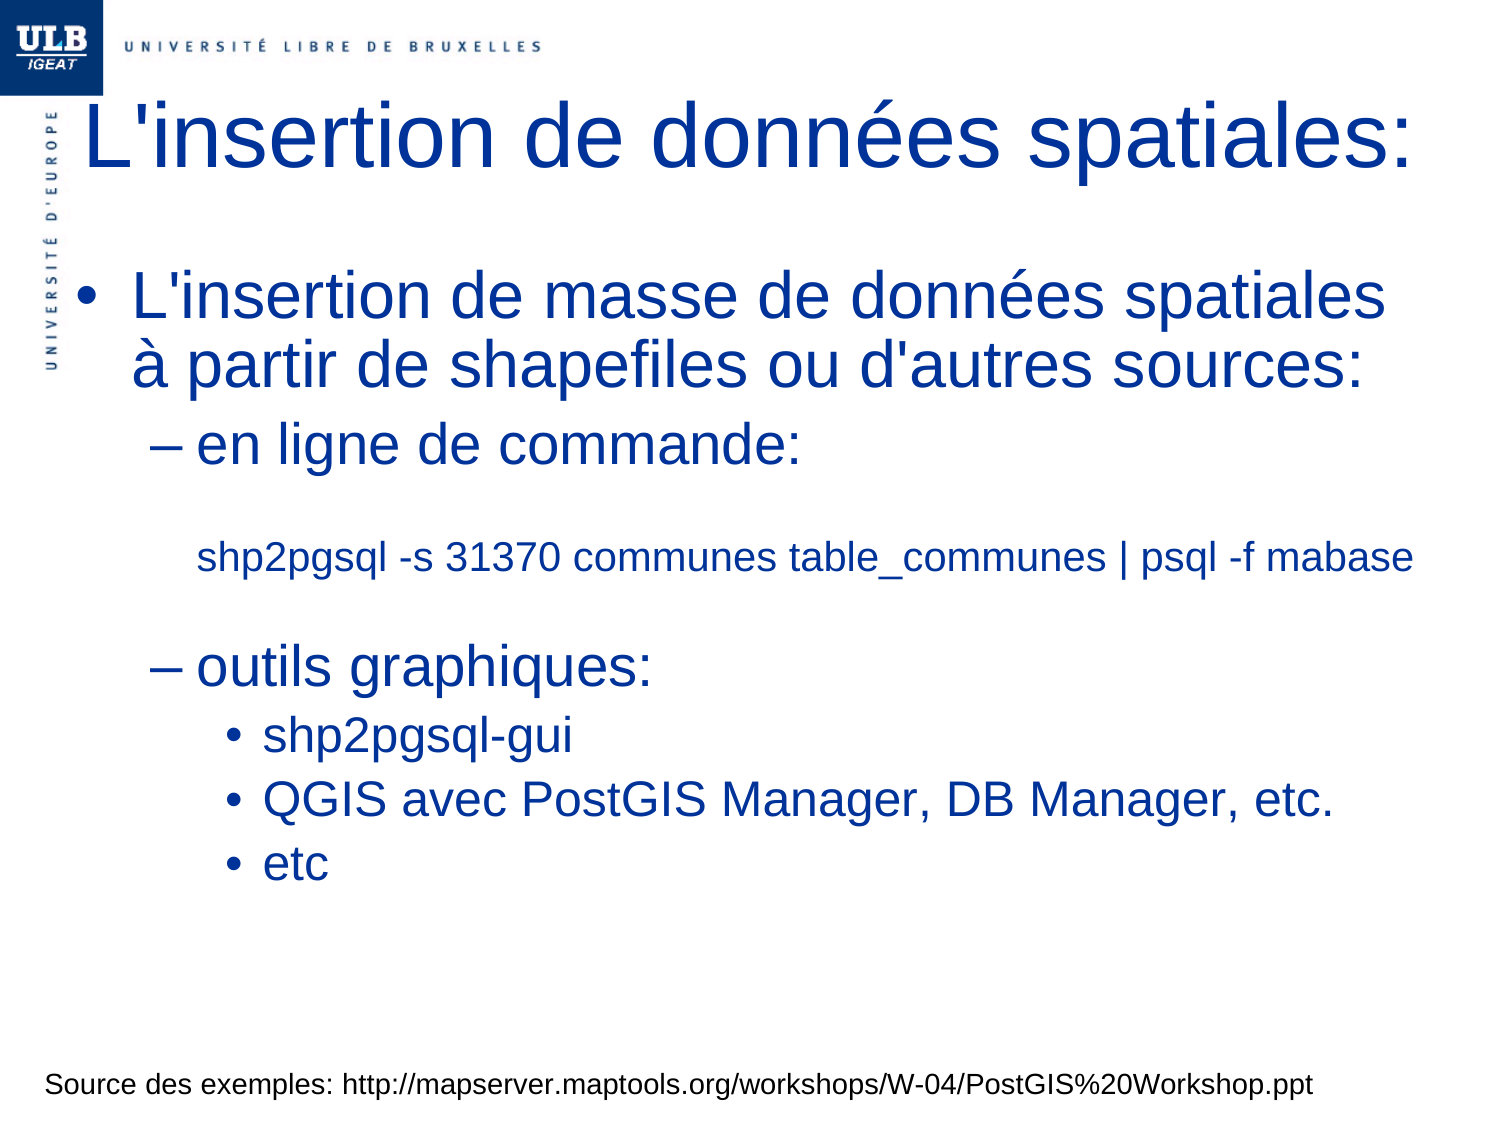

# L'insertion de données spatiales:
L'insertion de masse de données spatiales à partir de shapefiles ou d'autres sources:
en ligne de commande:
shp2pgsql -s 31370 communes table_communes | psql -f mabase
outils graphiques:
shp2pgsql-gui
QGIS avec PostGIS Manager, DB Manager, etc.
etc
Source des exemples: http://mapserver.maptools.org/workshops/W-04/PostGIS%20Workshop.ppt